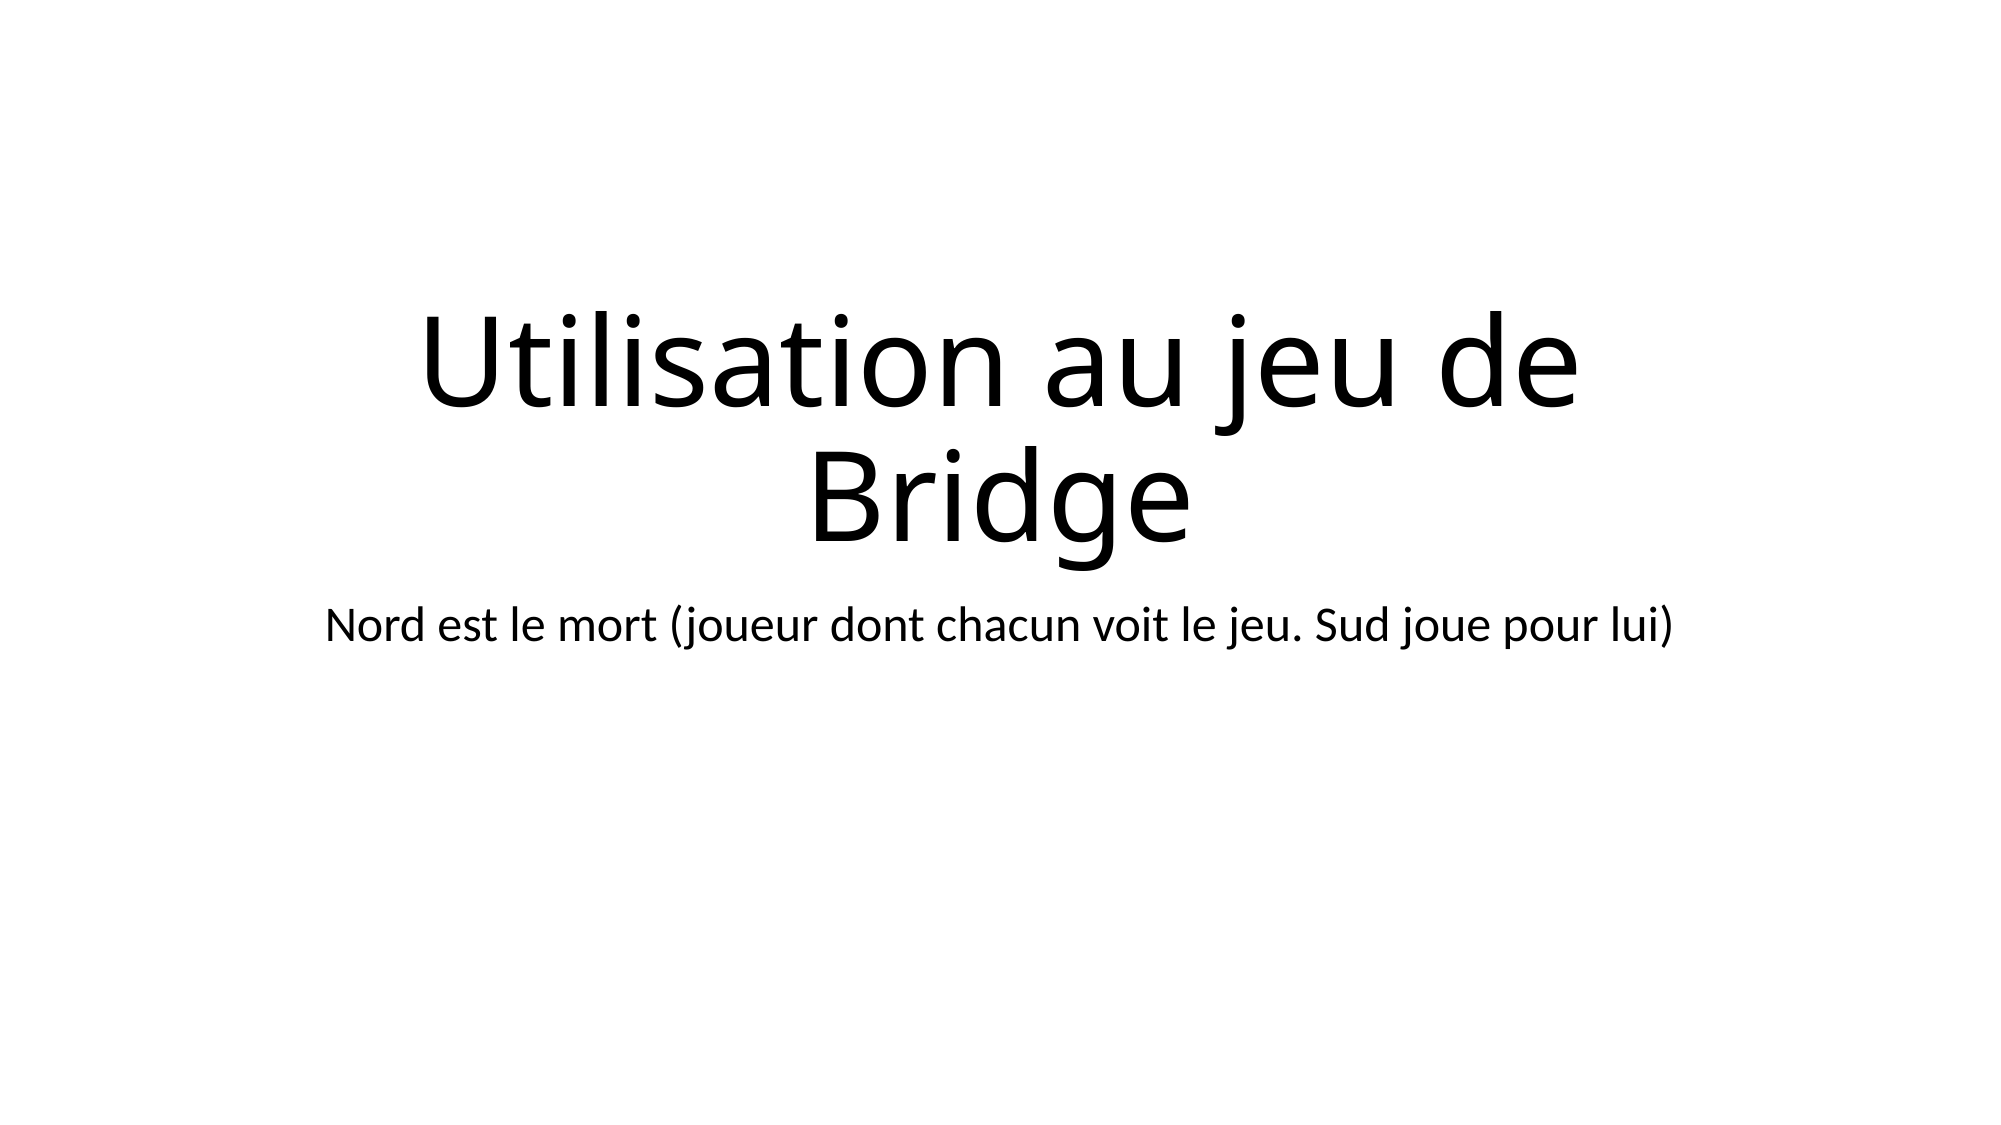

# Utilisation au jeu de Bridge
Nord est le mort (joueur dont chacun voit le jeu. Sud joue pour lui)